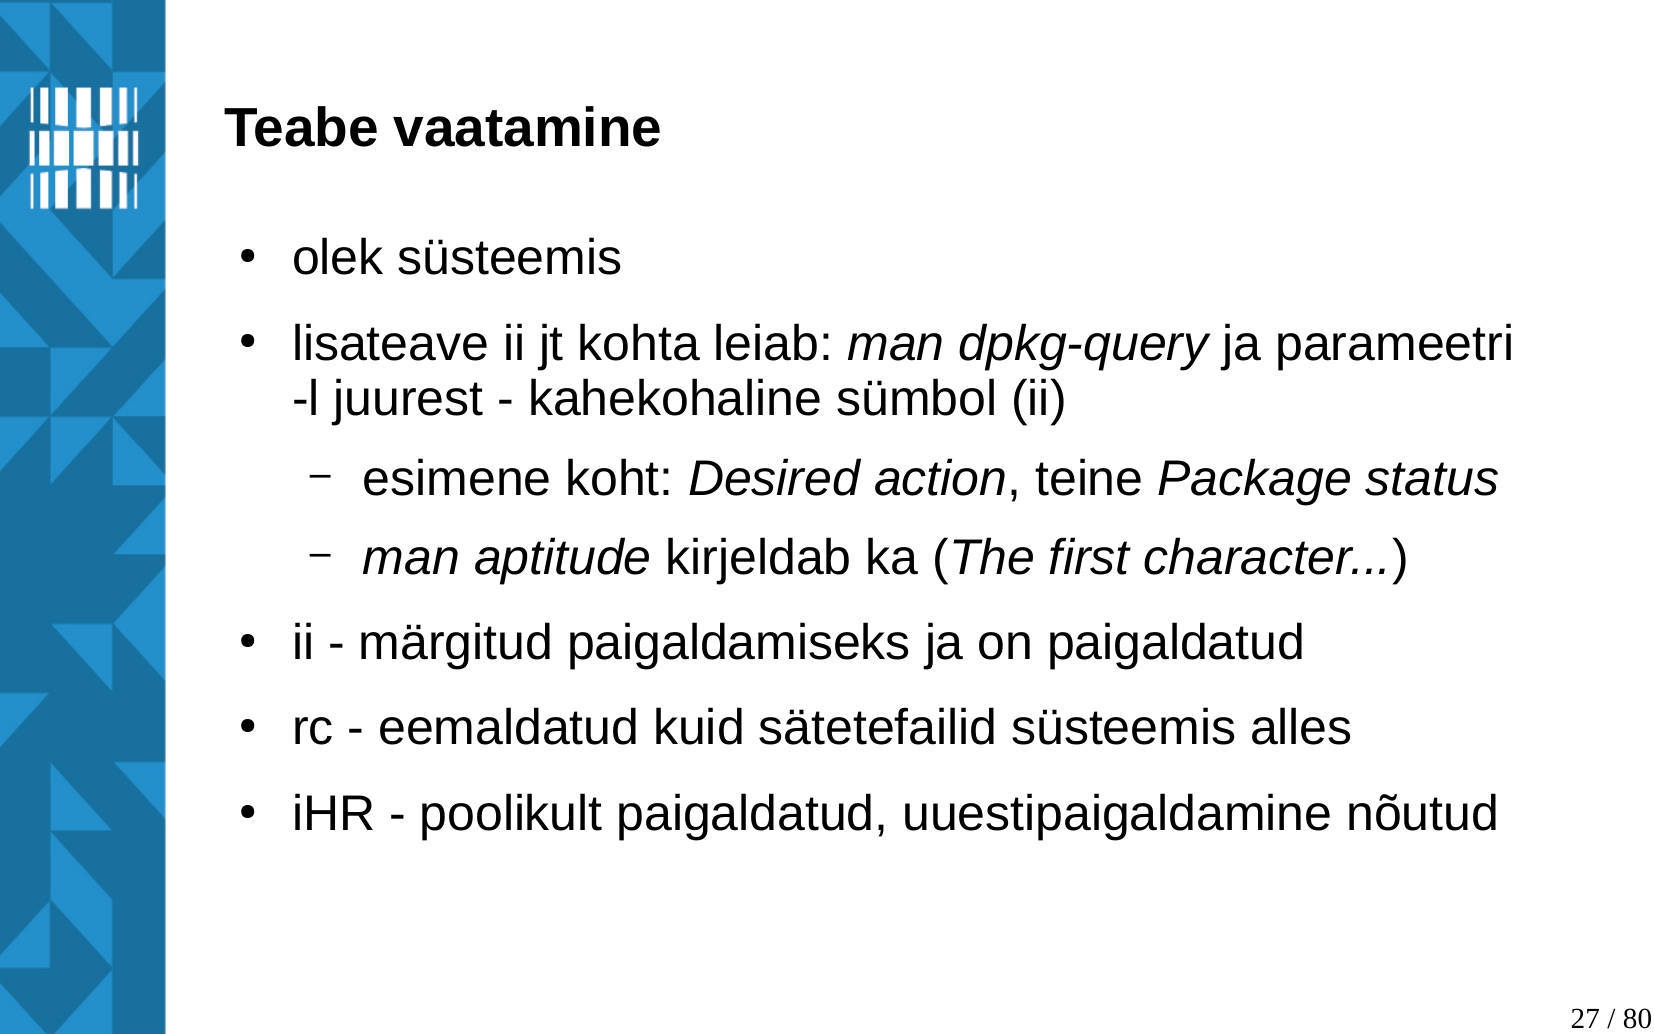

# Teabe vaatamine
olek süsteemis
lisateave ii jt kohta leiab: man dpkg-query ja parameetri -l juurest - kahekohaline sümbol (ii)
esimene koht: Desired action, teine Package status
man aptitude kirjeldab ka (The first character...)
ii - märgitud paigaldamiseks ja on paigaldatud
rc - eemaldatud kuid sätetefailid süsteemis alles
iHR - poolikult paigaldatud, uuestipaigaldamine nõutud
27